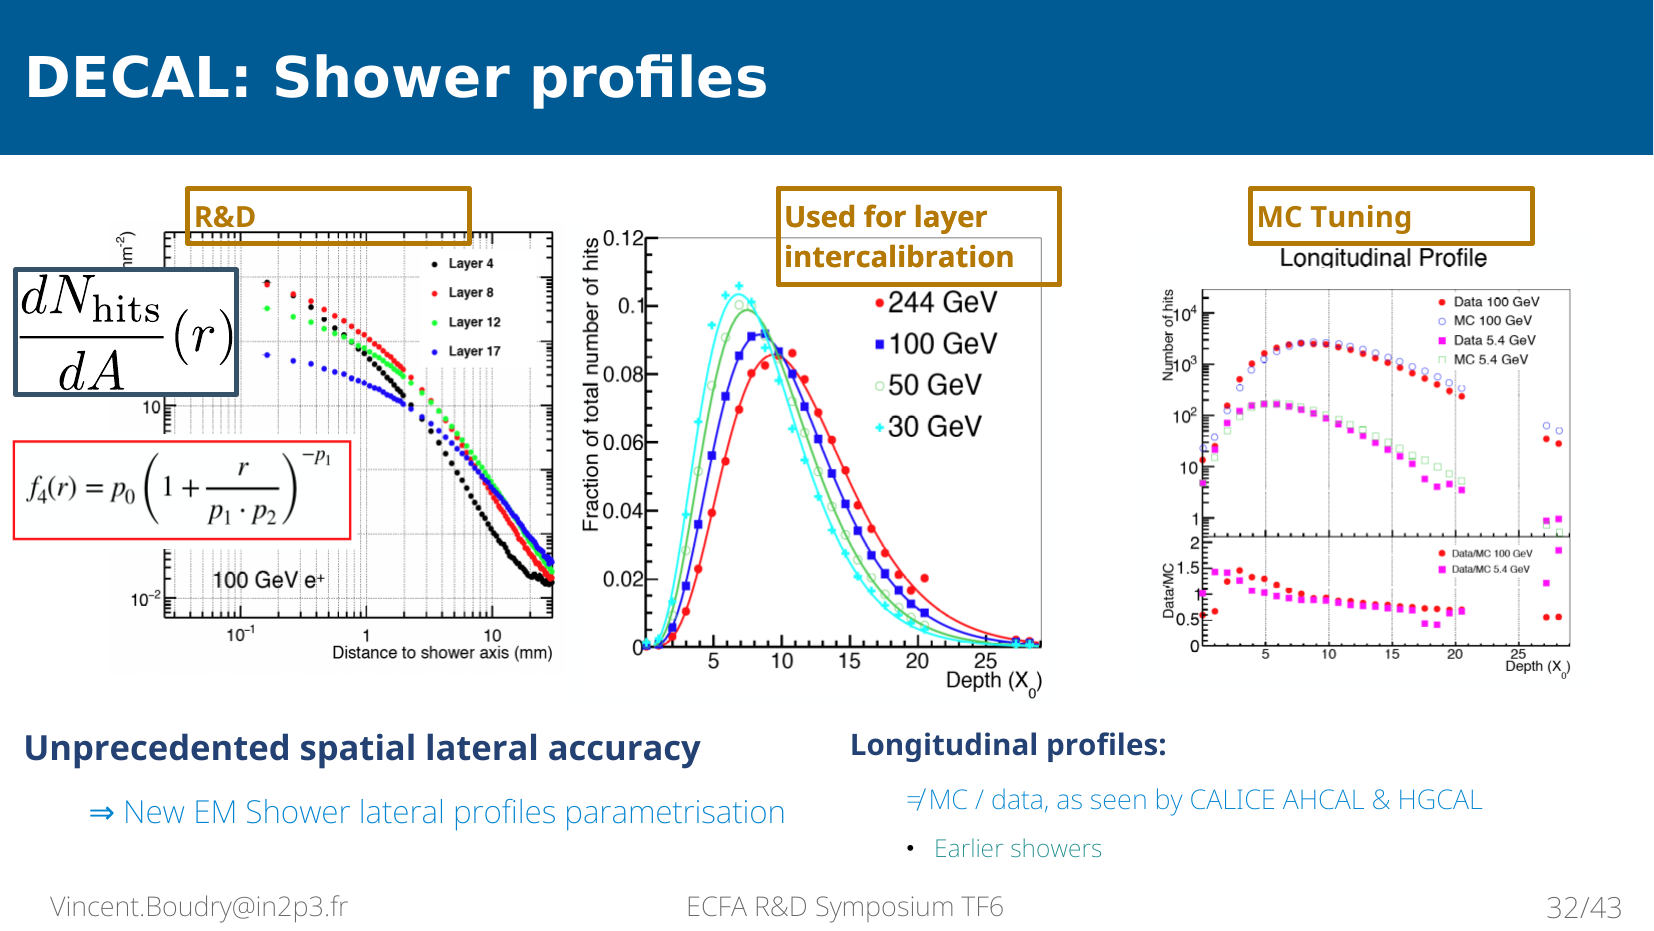

# DECAL: Shower profiles
Used for layer
intercalibration
R&D
Used for layer
intercalibration
MC Tuning
Unprecedented spatial lateral accuracy
⇒ New EM Shower lateral profiles parametrisation
Longitudinal profiles:
≠ MC / data, as seen by CALICE AHCAL & HGCAL
Earlier showers
Vincent.Boudry@in2p3.fr
ECFA R&D Symposium TF6
32